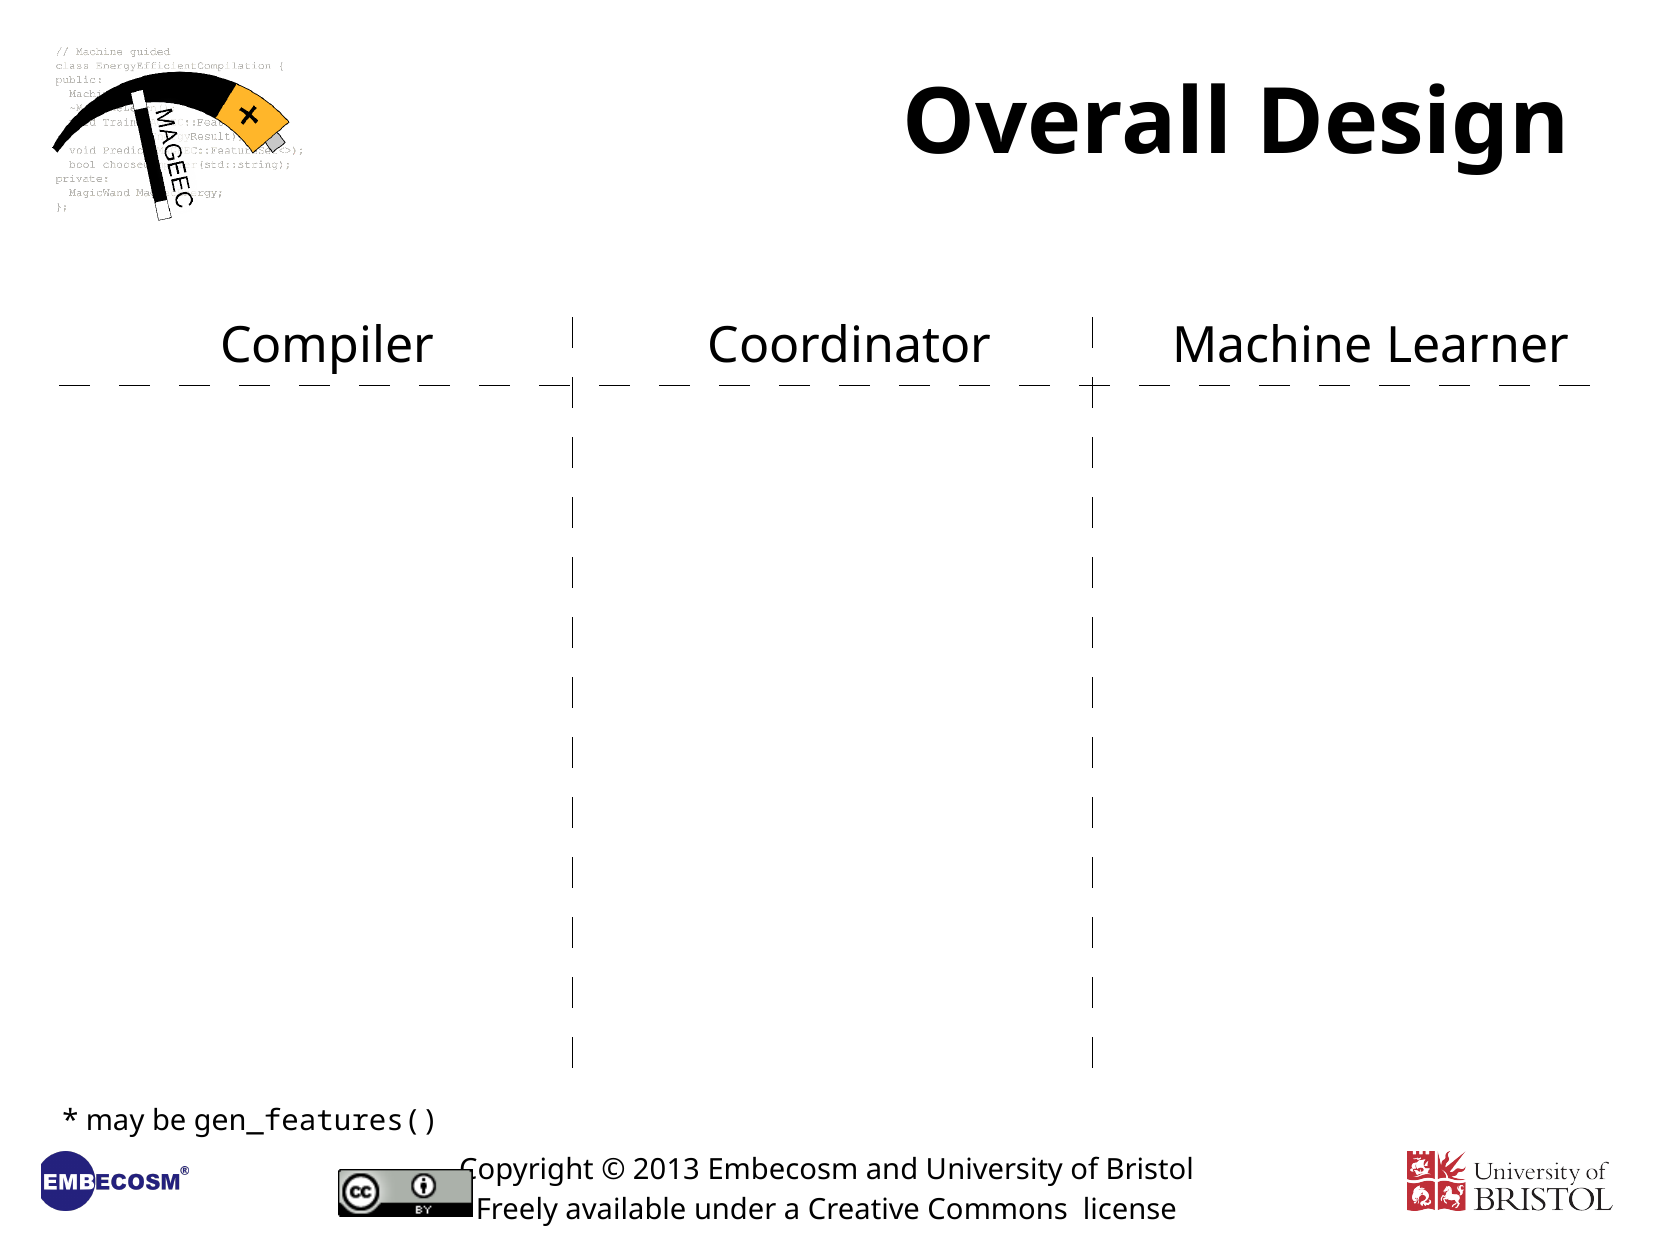

# Overall Design
Compiler
Coordinator
Machine Learner
* may be gen_features()